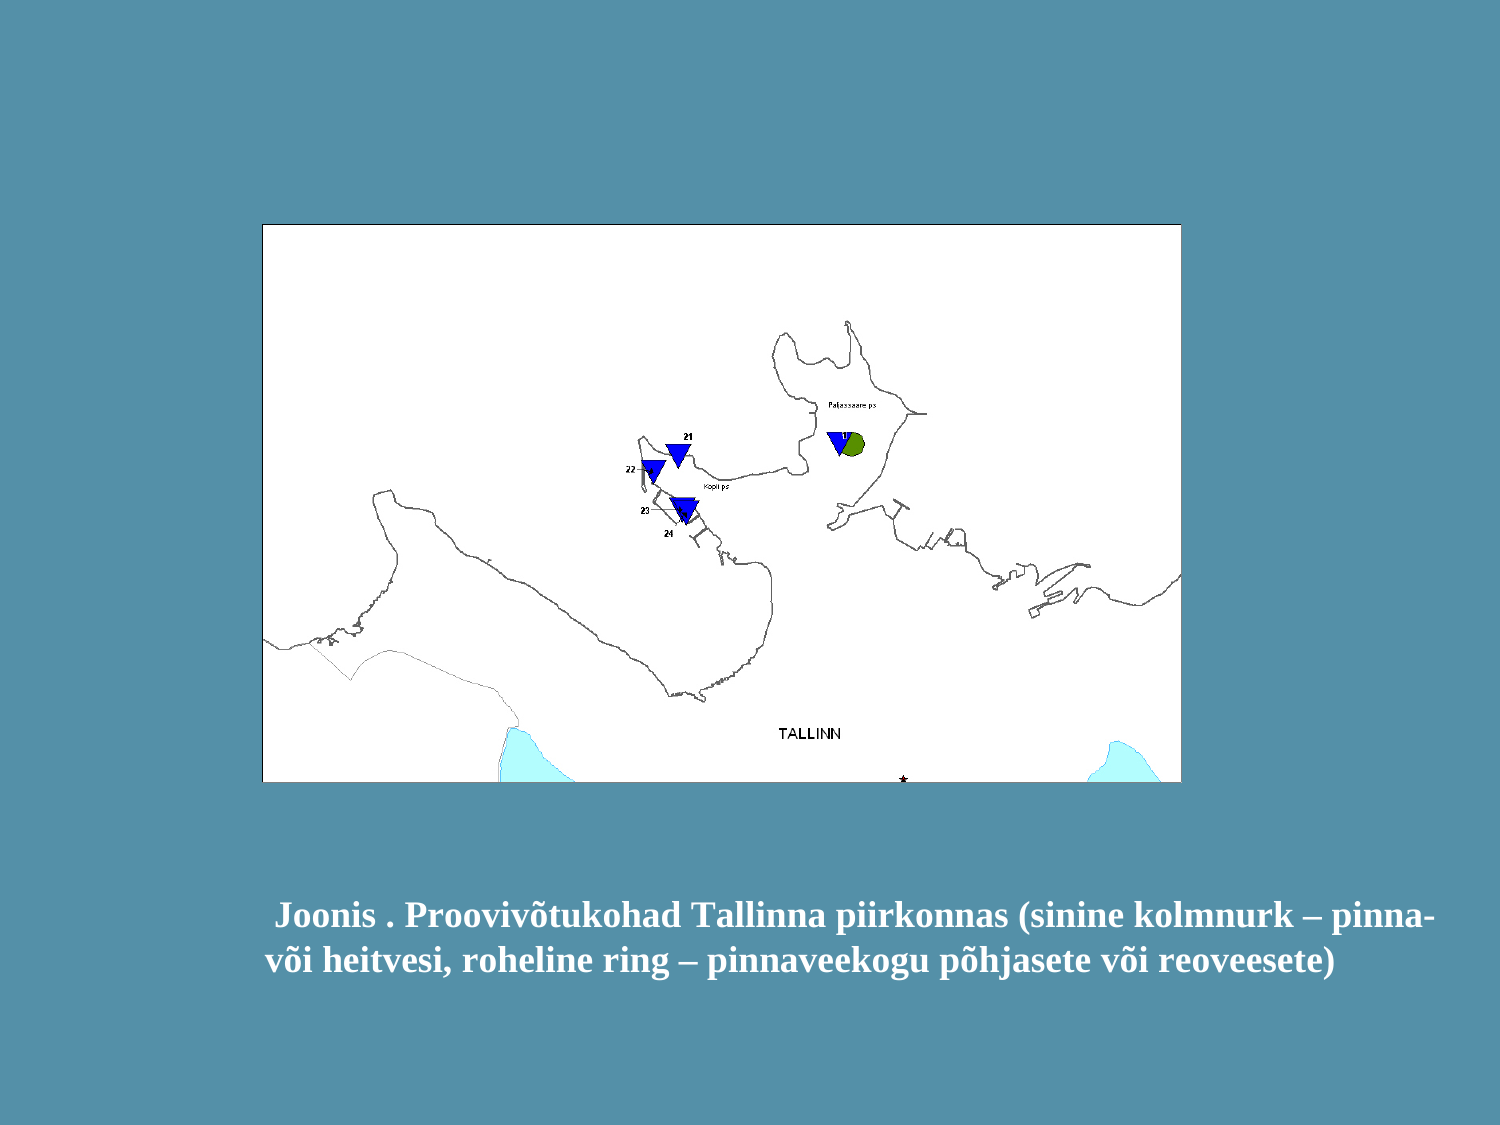

Joonis . Proovivõtukohad Tallinna piirkonnas (sinine kolmnurk – pinna- või heitvesi, roheline ring – pinnaveekogu põhjasete või reoveesete)